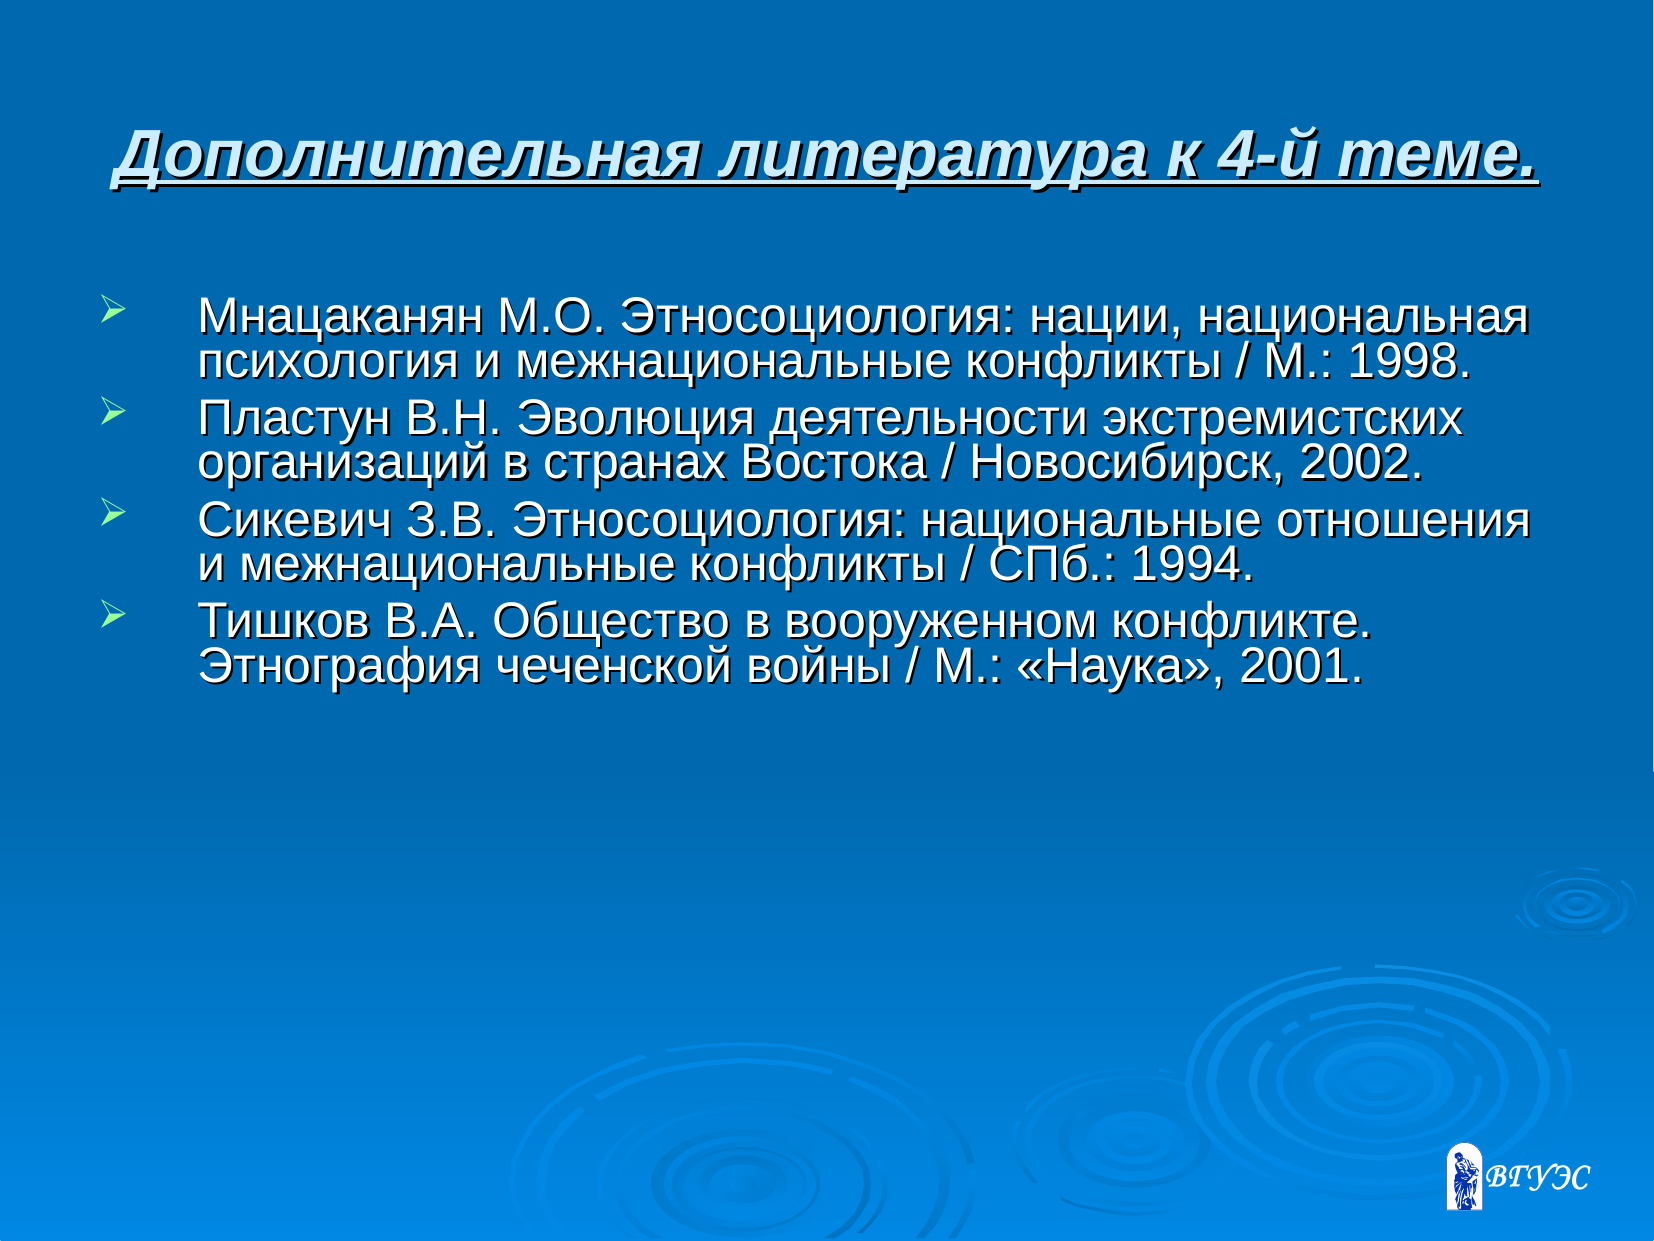

# Дополнительная литература к 4-й теме.
Мнацаканян М.О. Этносоциология: нации, национальная психология и межнациональные конфликты / М.: 1998.
Пластун В.Н. Эволюция деятельности экстремистских организаций в странах Востока / Новосибирск, 2002.
Сикевич З.В. Этносоциология: национальные отношения и межнациональные конфликты / СПб.: 1994.
Тишков В.А. Общество в вооруженном конфликте. Этнография чеченской войны / М.: «Наука», 2001.